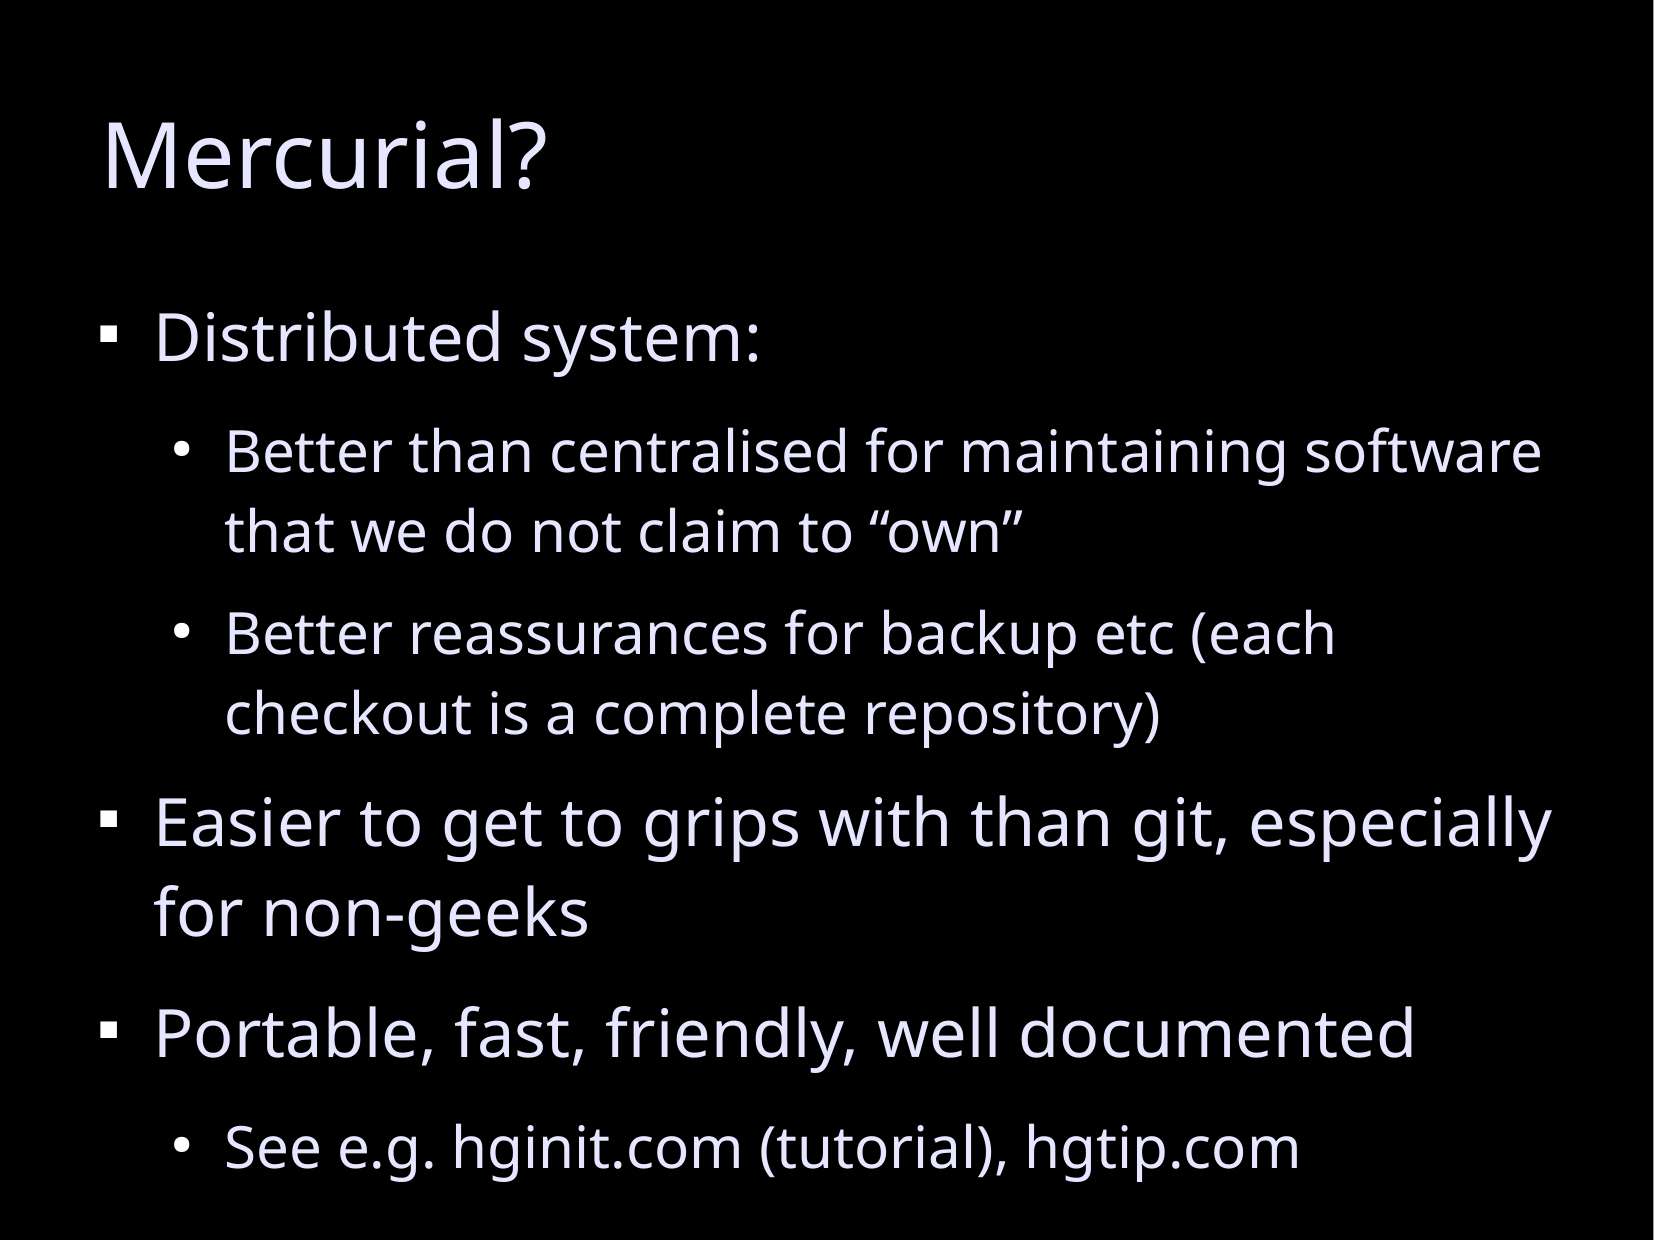

# Mercurial?
Distributed system:
Better than centralised for maintaining software that we do not claim to “own”
Better reassurances for backup etc (each checkout is a complete repository)
Easier to get to grips with than git, especially for non-geeks
Portable, fast, friendly, well documented
See e.g. hginit.com (tutorial), hgtip.com